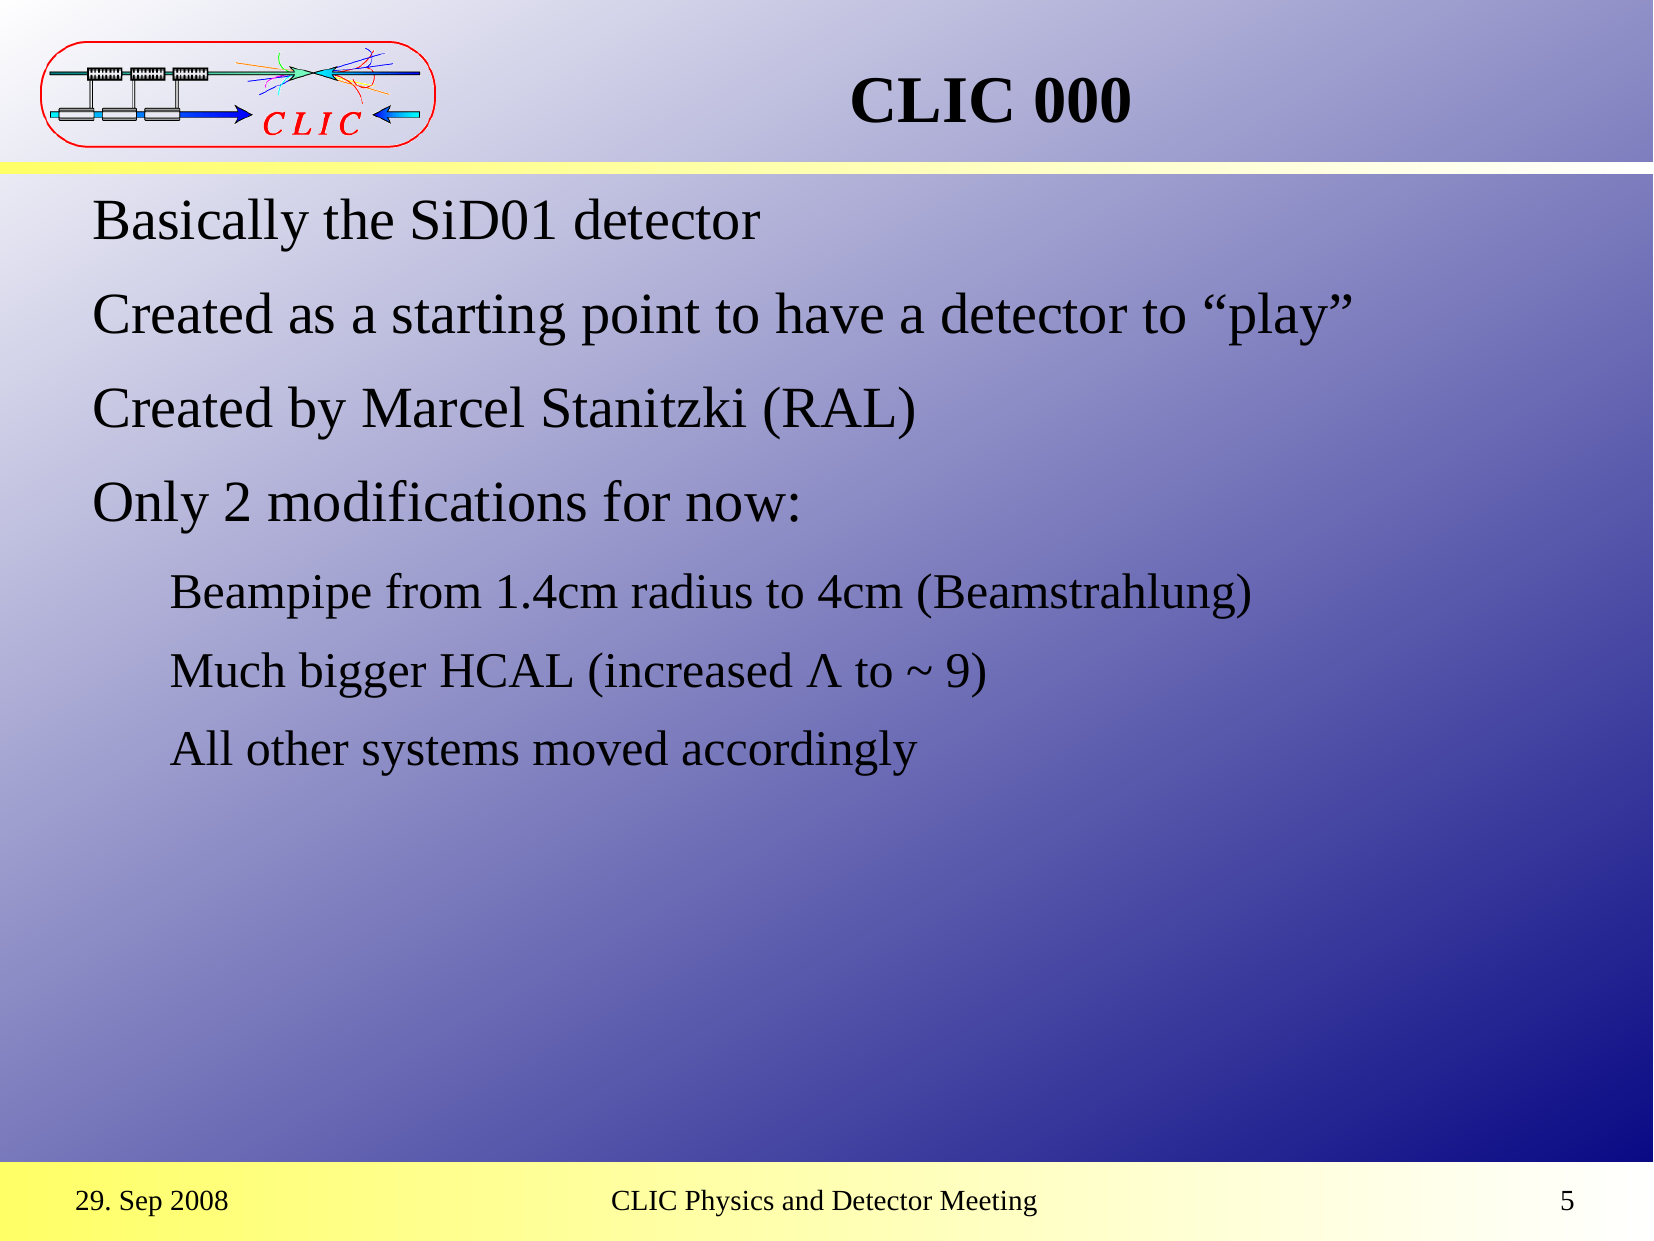

# CLIC 000
Basically the SiD01 detector
Created as a starting point to have a detector to “play”
Created by Marcel Stanitzki (RAL)
Only 2 modifications for now:
Beampipe from 1.4cm radius to 4cm (Beamstrahlung)
Much bigger HCAL (increased Λ to ~ 9)
All other systems moved accordingly
29. Sep 2008
CLIC Physics and Detector Meeting
5